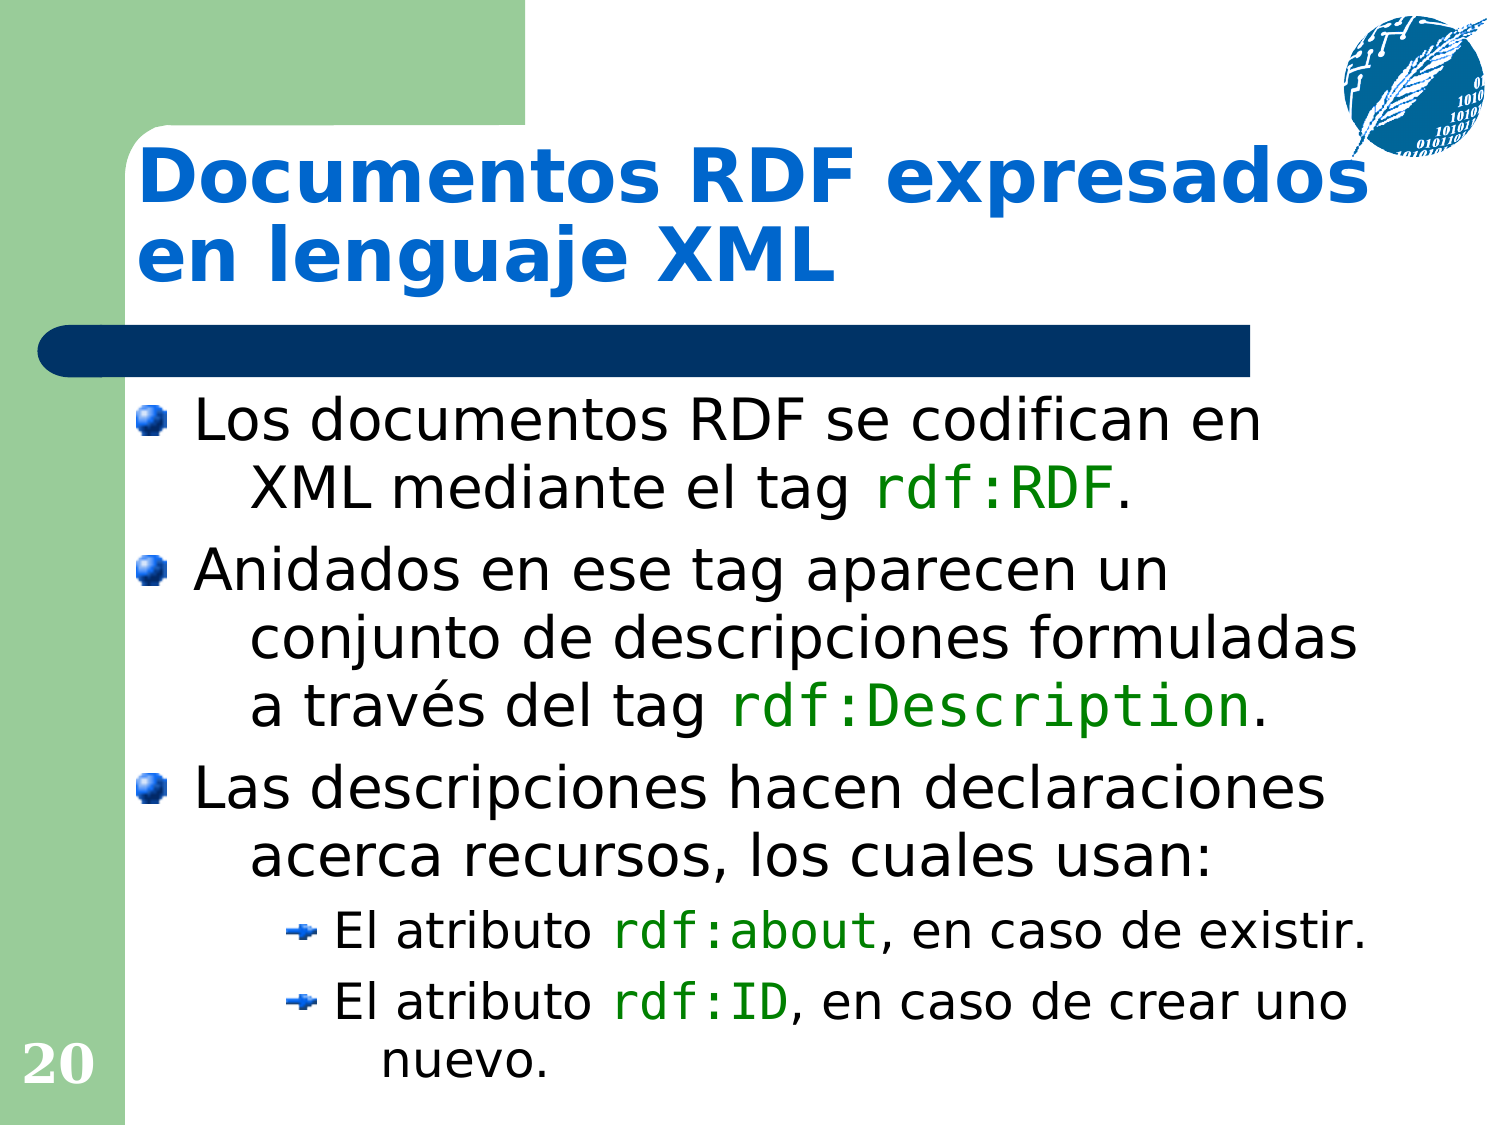

# Documentos RDF expresados en lenguaje XML
Los documentos RDF se codifican en XML mediante el tag rdf:RDF.
Anidados en ese tag aparecen un conjunto de descripciones formuladas a través del tag rdf:Description.
Las descripciones hacen declaraciones acerca recursos, los cuales usan:
El atributo rdf:about, en caso de existir.
El atributo rdf:ID, en caso de crear uno nuevo.
20